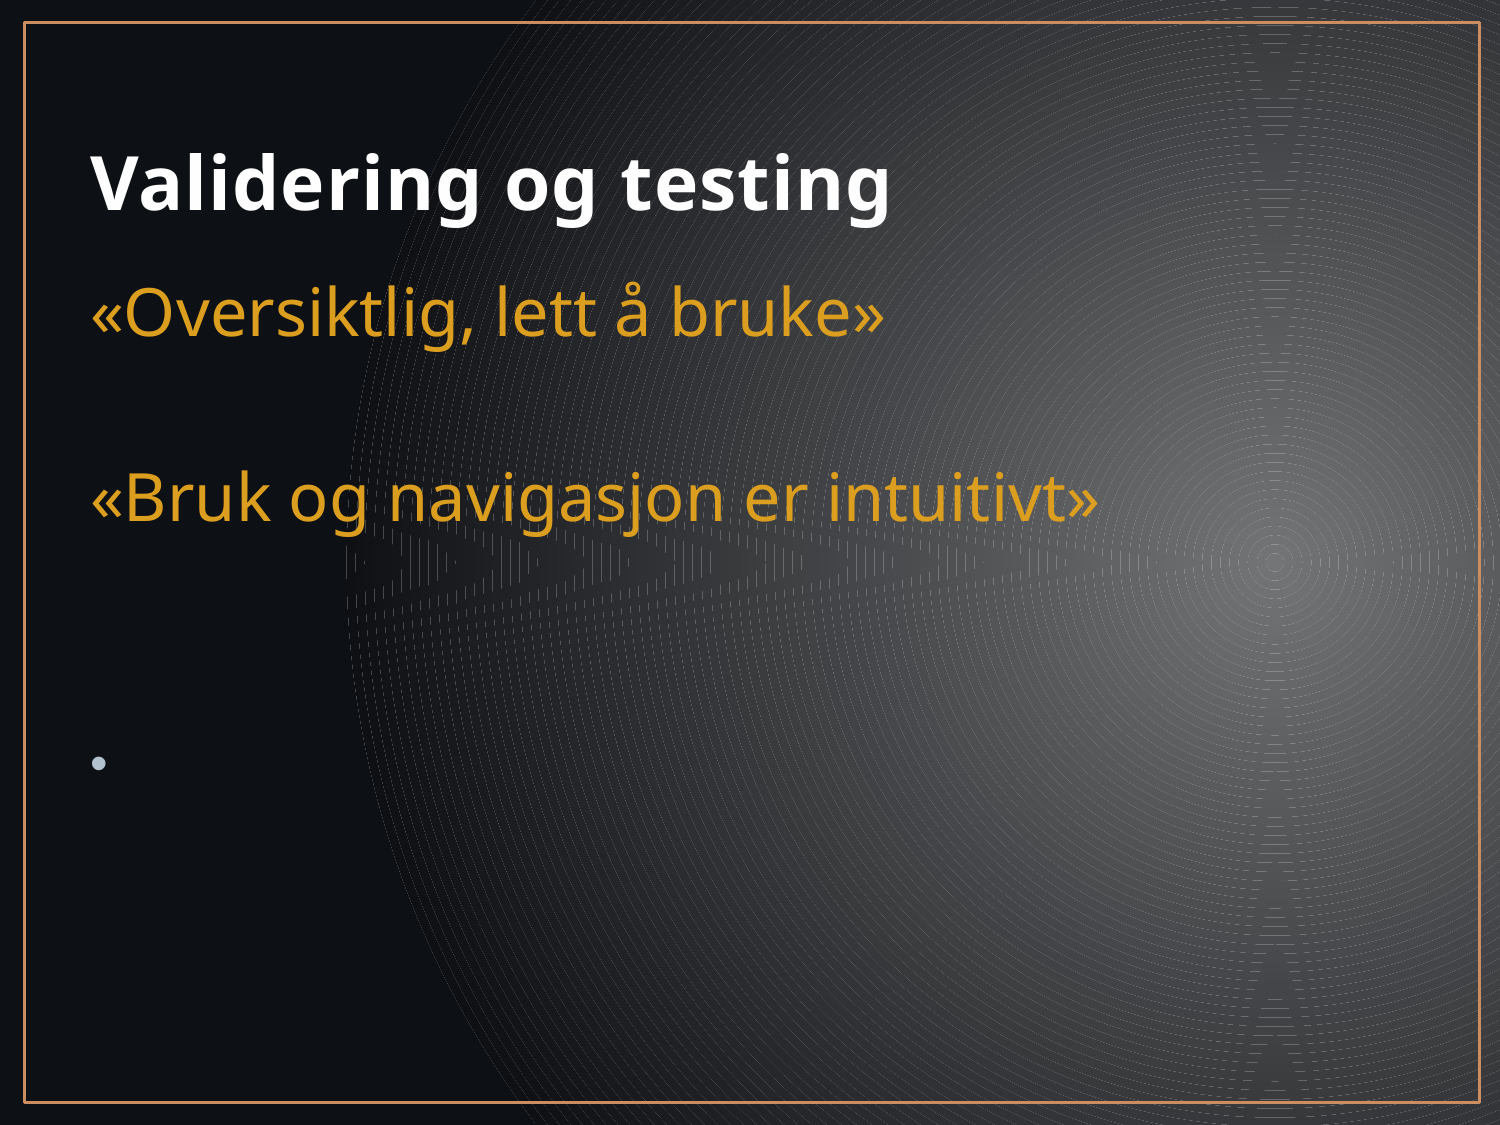

# Validering og testing
«Oversiktlig, lett å bruke»
«Bruk og navigasjon er intuitivt»